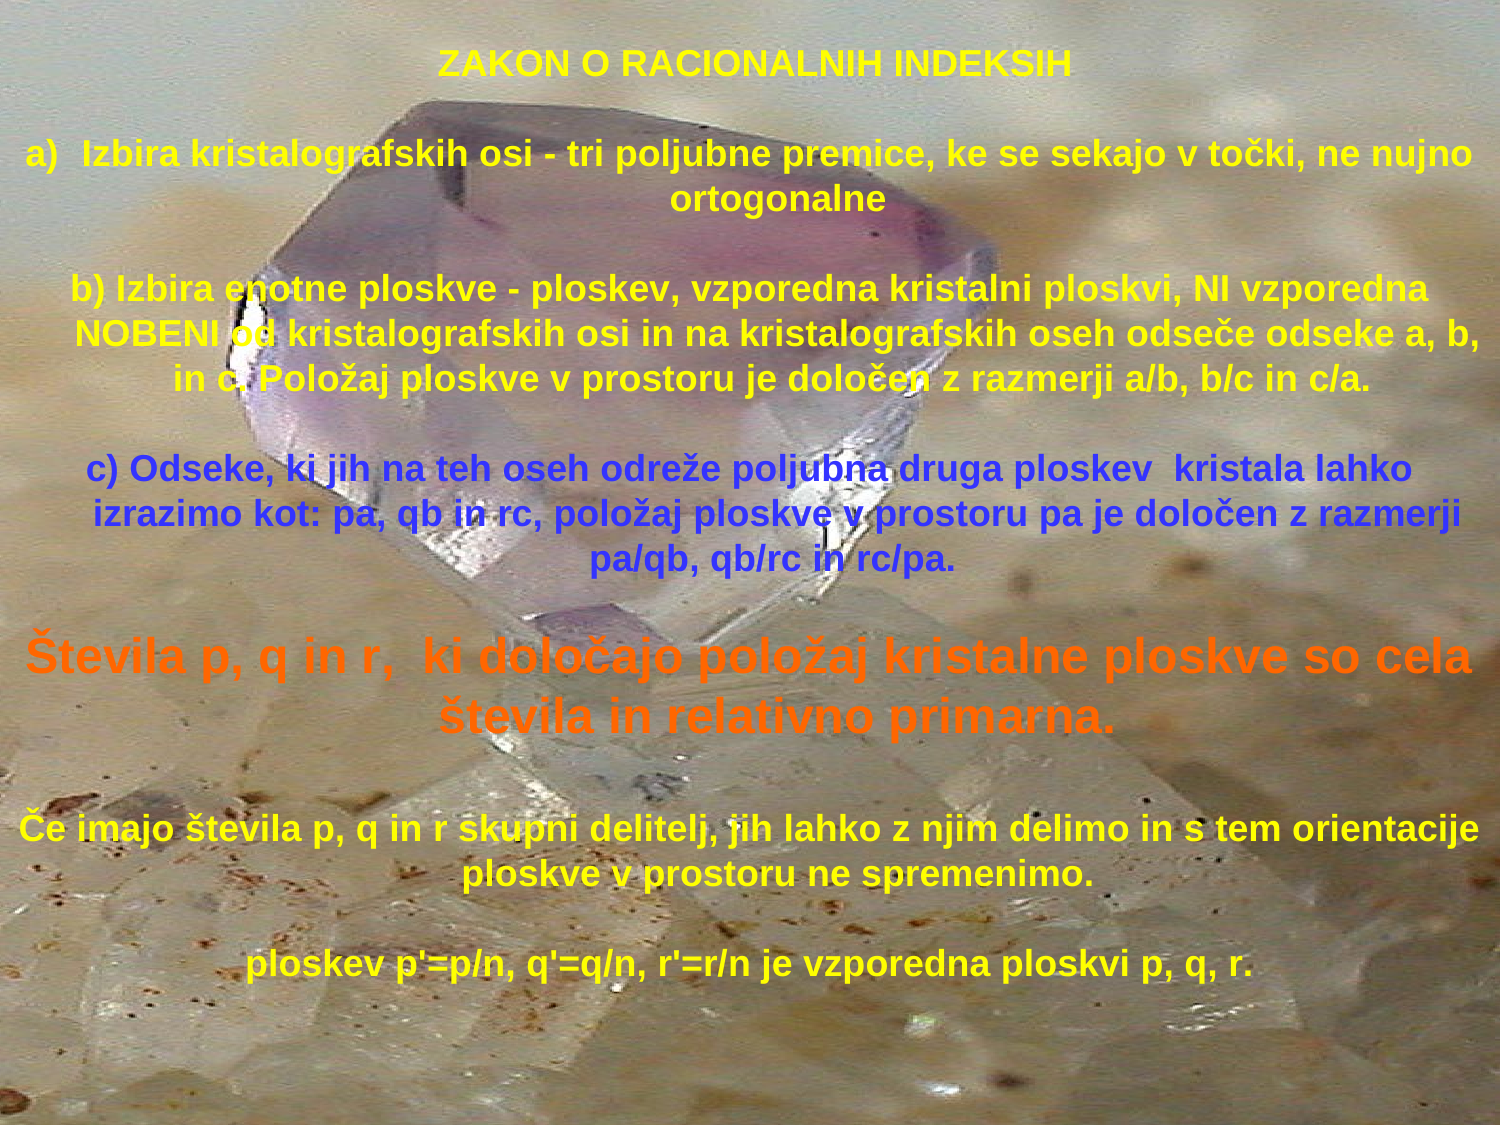

ZAKON O RACIONALNIH INDEKSIH
Izbira kristalografskih osi - tri poljubne premice, ke se sekajo v točki, ne nujno ortogonalne
b) Izbira enotne ploskve - ploskev, vzporedna kristalni ploskvi, NI vzporedna NOBENI od kristalografskih osi in na kristalografskih oseh odseče odseke a, b, in c. Položaj ploskve v prostoru je določen z razmerji a/b, b/c in c/a.
c) Odseke, ki jih na teh oseh odreže poljubna druga ploskev kristala lahko izrazimo kot: pa, qb in rc, položaj ploskve v prostoru pa je določen z razmerji pa/qb, qb/rc in rc/pa.
Števila p, q in r, ki določajo položaj kristalne ploskve so cela števila in relativno primarna.
Če imajo števila p, q in r skupni delitelj, jih lahko z njim delimo in s tem orientacije ploskve v prostoru ne spremenimo.
ploskev p'=p/n, q'=q/n, r'=r/n je vzporedna ploskvi p, q, r.